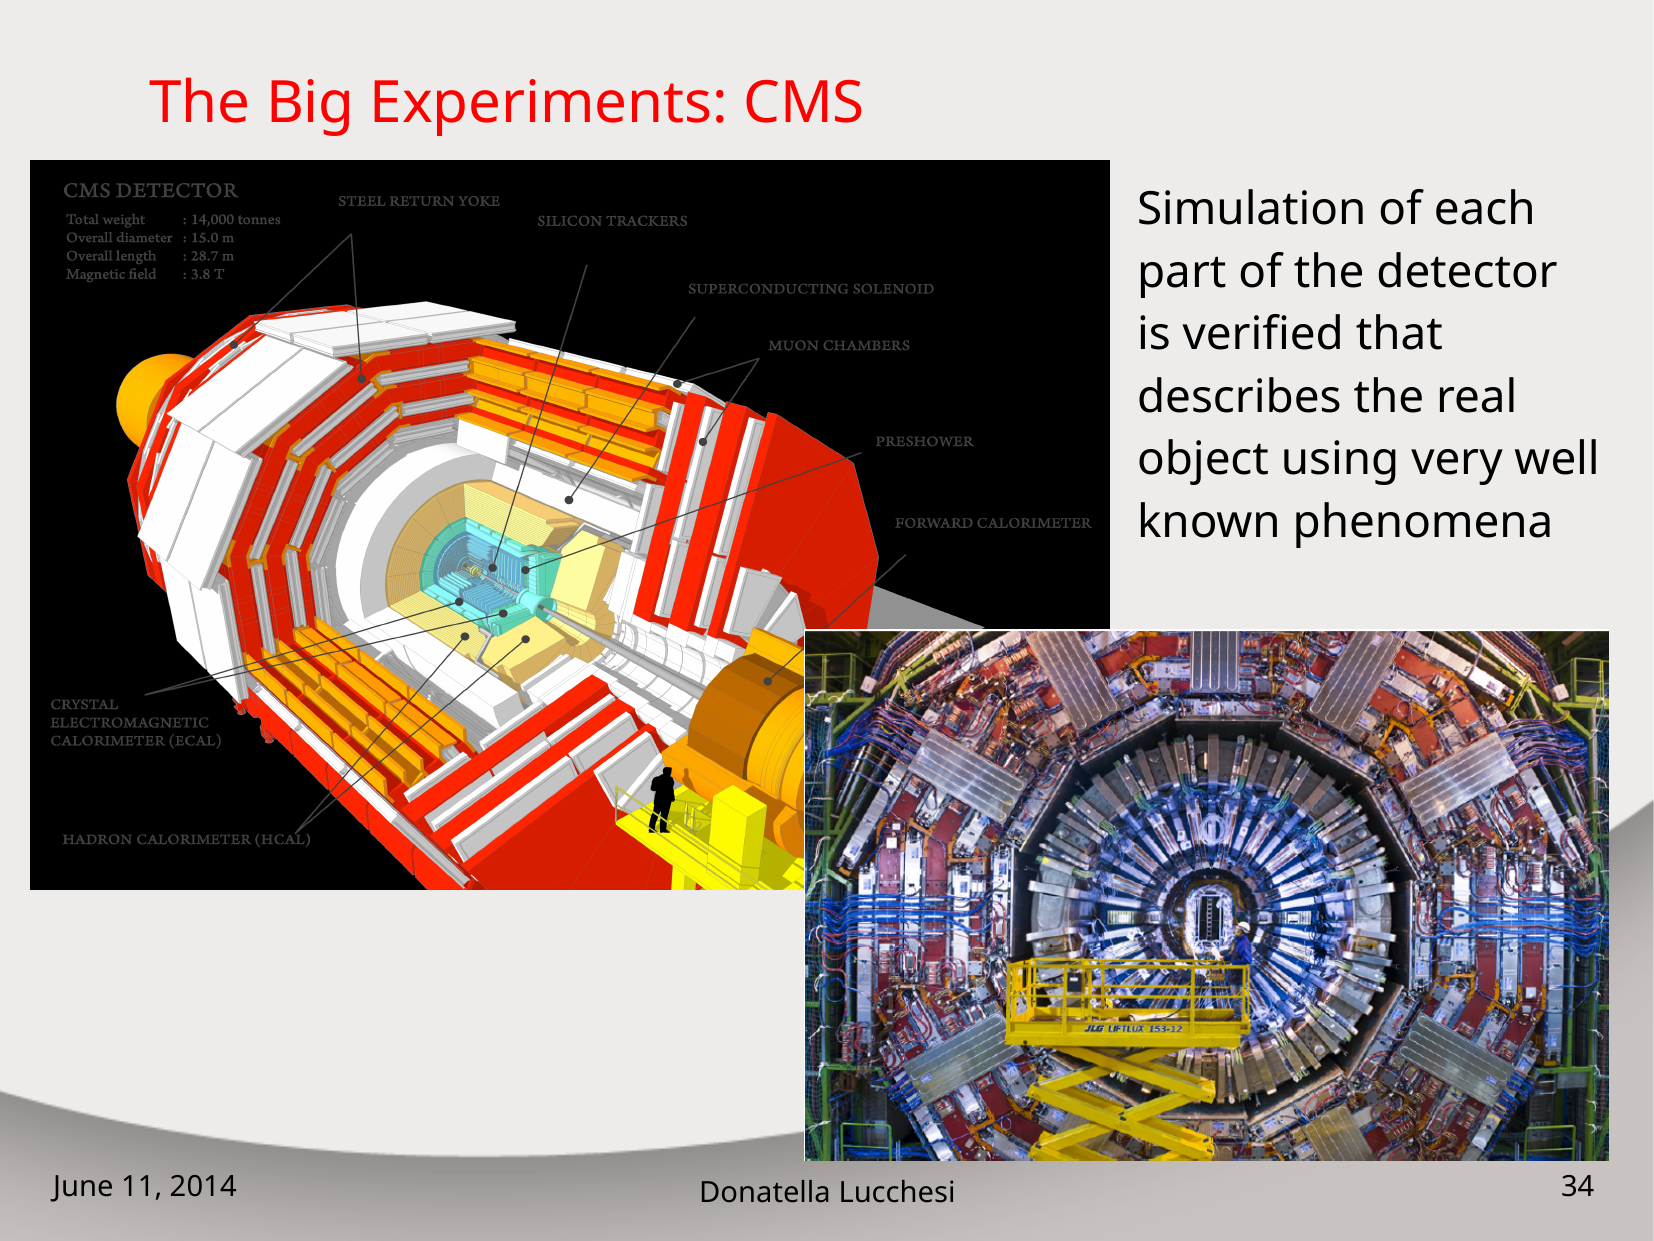

The Big Experiments: CMS
Simulation of each
part of the detector
is verified that
describes the real
object using very well
known phenomena
June 11, 2014
34
Donatella Lucchesi